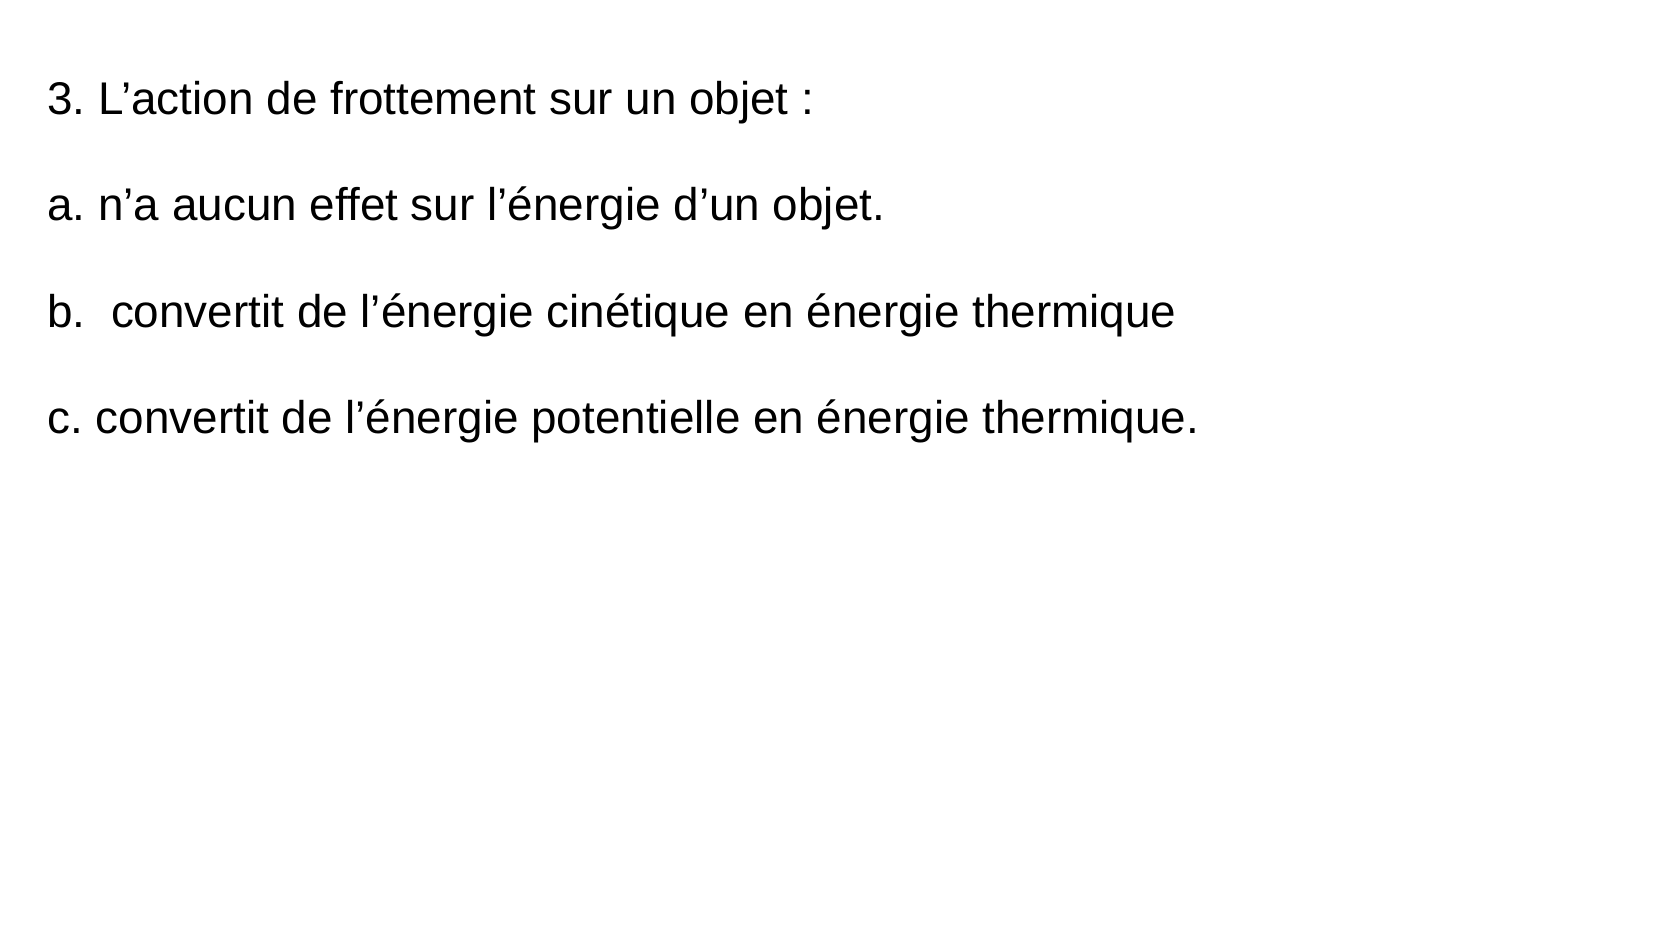

# 3. L’action de frottement sur un objet :
a. n’a aucun effet sur l’énergie d’un objet.
b. convertit de l’énergie cinétique en énergie thermique
c. convertit de l’énergie potentielle en énergie thermique.